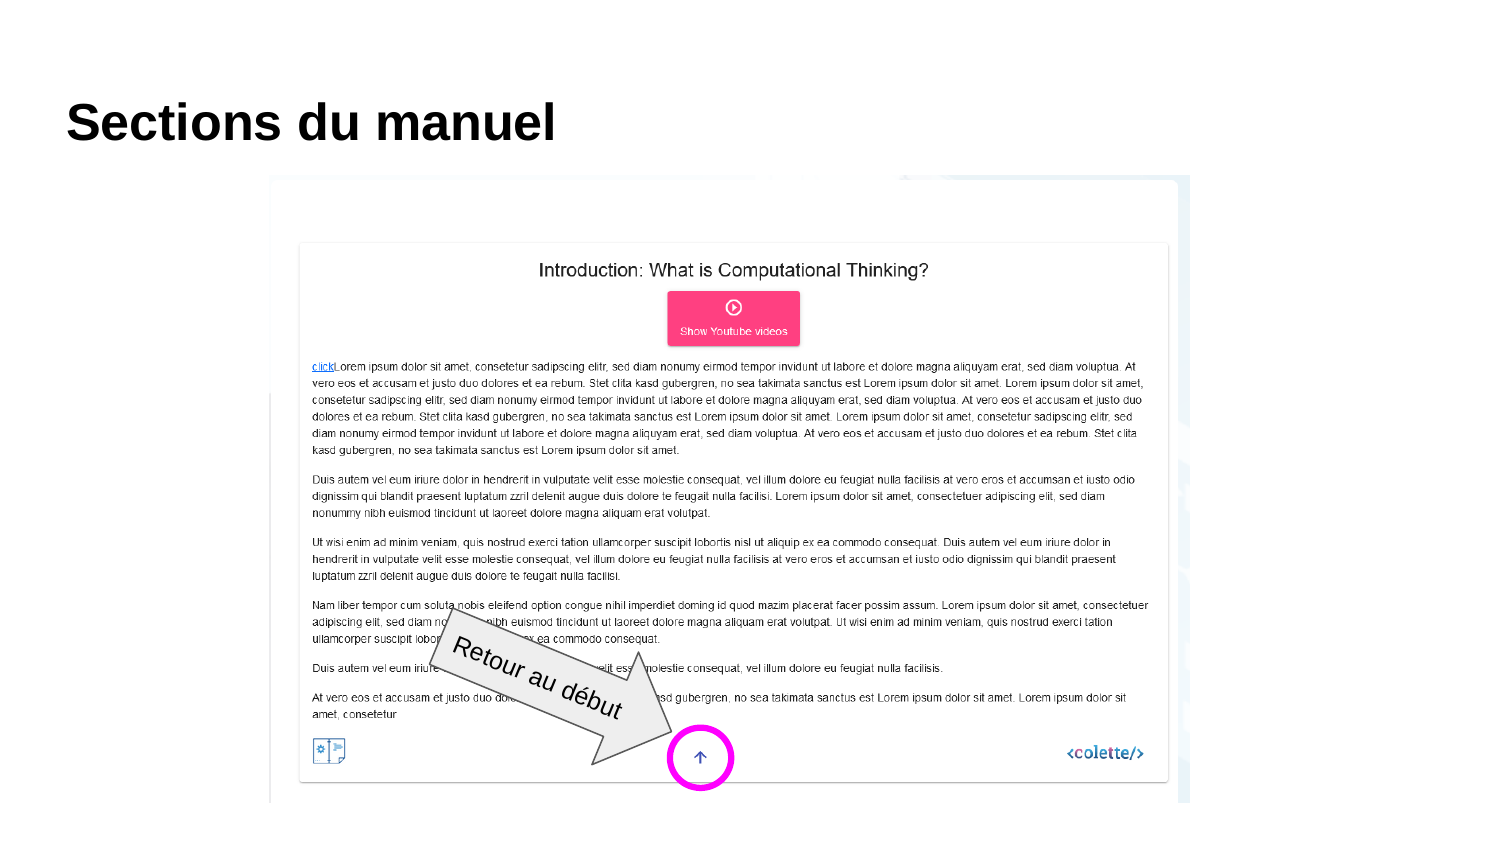

# Sections du manuel
Retour au début